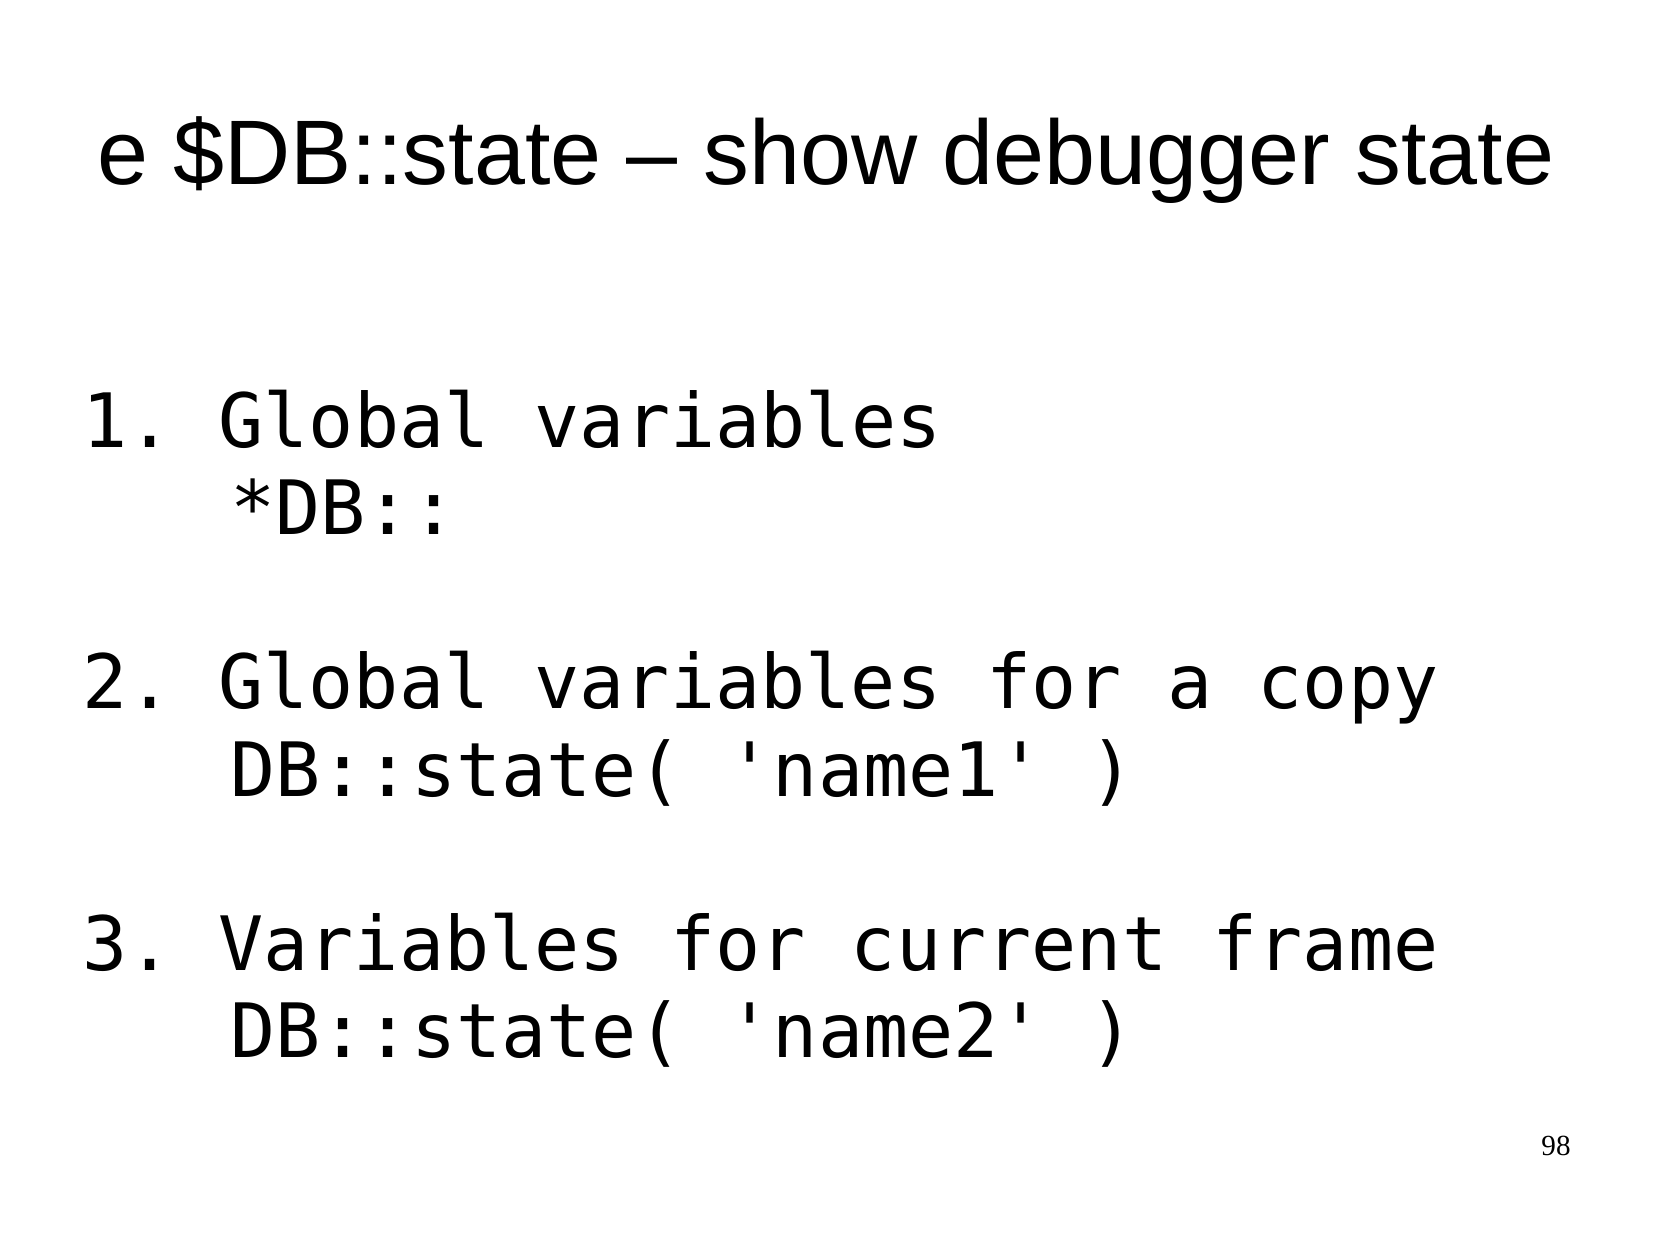

# e $DB::state – show debugger state
1. Global variables
		*DB::
2. Global variables for a copy
		DB::state( 'name1' )
3. Variables for current frame
		DB::state( 'name2' )
98